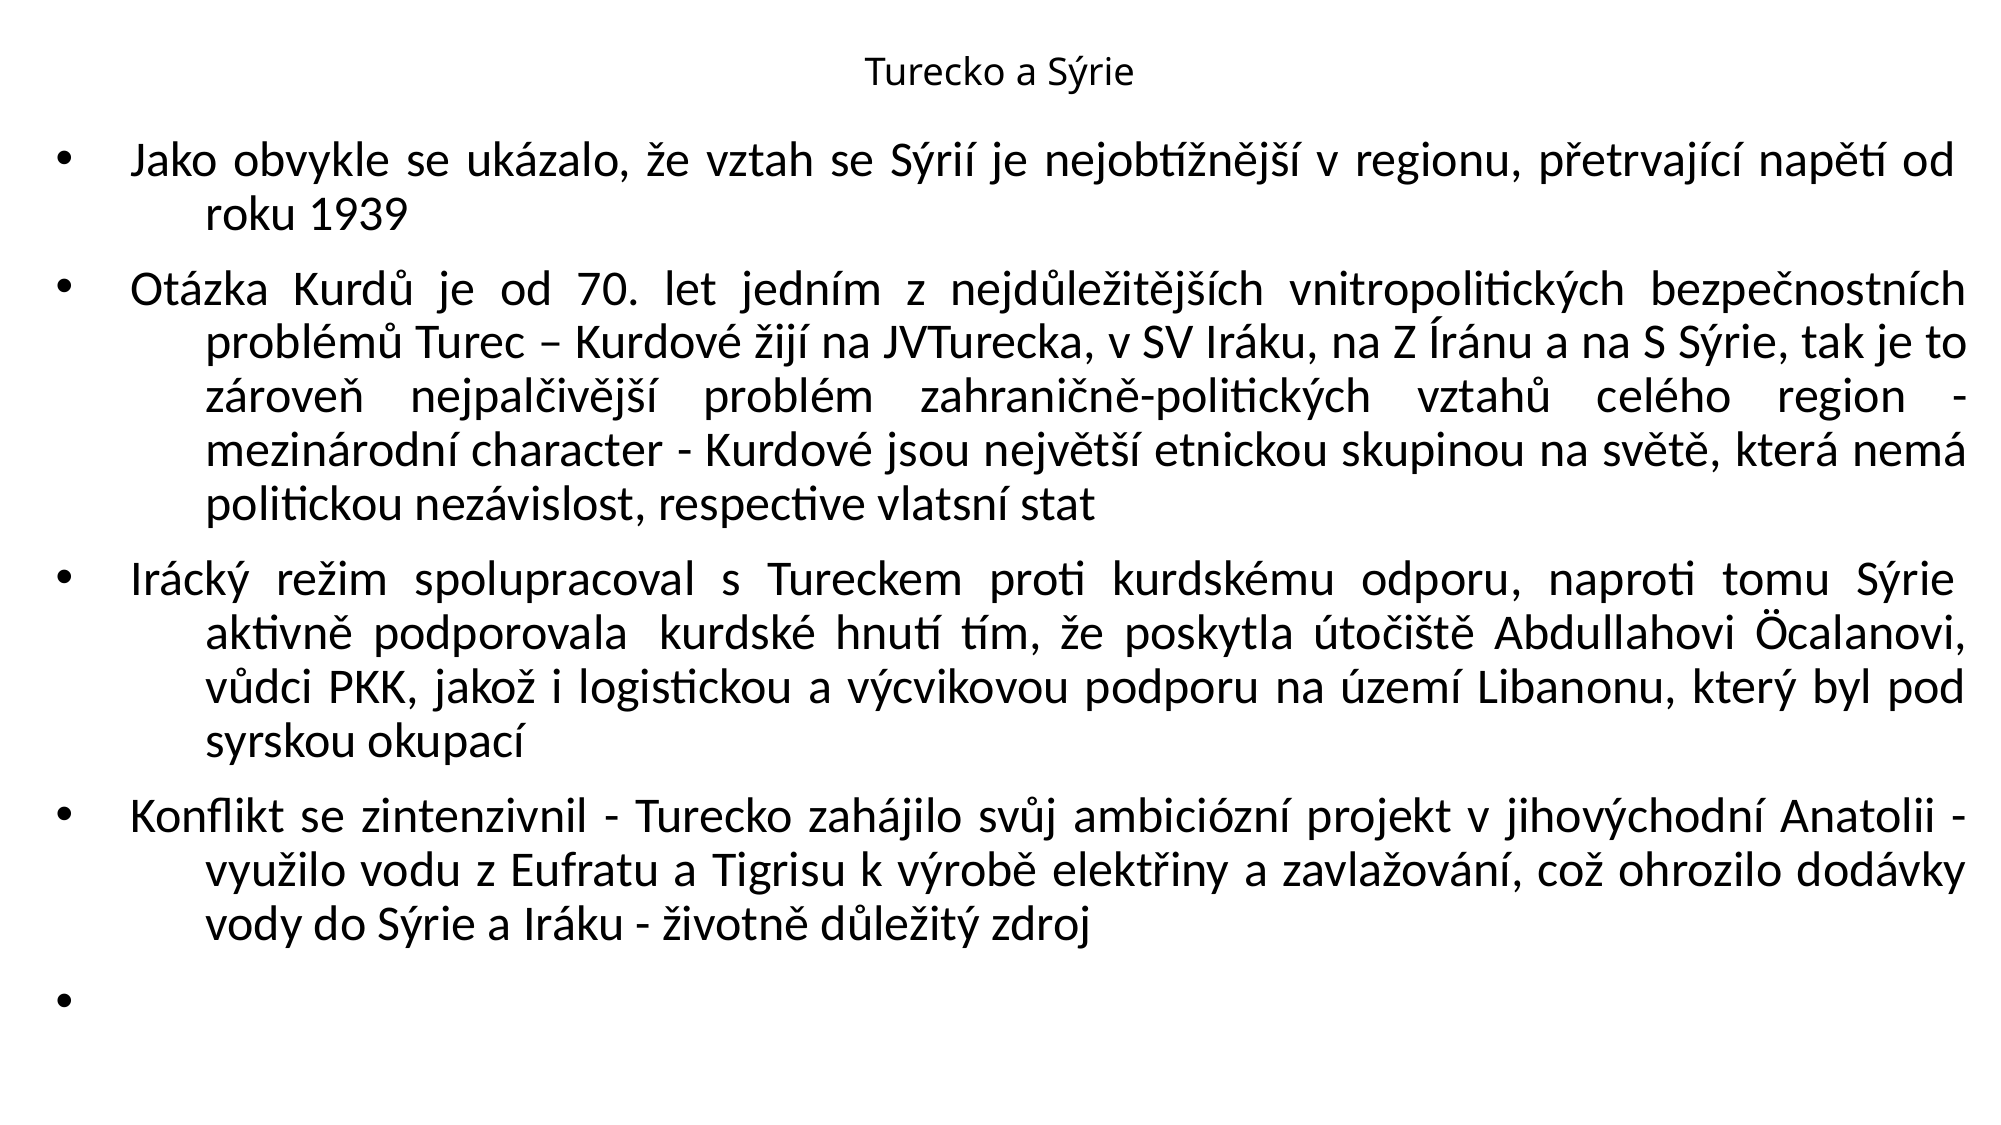

# Turecko a Sýrie
Jako obvykle se ukázalo, že vztah se Sýrií je nejobtížnější v regionu, přetrvající napětí od  roku 1939 ​
Otázka Kurdů je od 70. let jedním z nejdůležitějších vnitropolitických bezpečnostních problémů Turec – Kurdové žijí na JVTurecka, v SV Iráku, na Z Íránu a na S Sýrie, tak je to zároveň nejpalčivější problém zahraničně-politických vztahů celého region - mezinárodní character - Kurdové jsou největší etnickou skupinou na světě, která nemá politickou nezávislost, respective vlatsní stat
Irácký režim spolupracoval s Tureckem proti kurdskému odporu, naproti tomu Sýrie  aktivně podporovala  kurdské hnutí tím, že poskytla útočiště Abdullahovi Öcalanovi, vůdci PKK, jakož i logistickou a výcvikovou podporu na území Libanonu, který byl pod syrskou okupací​
Konflikt se zintenzivnil - Turecko zahájilo svůj ambiciózní projekt v jihovýchodní Anatolii - využilo vodu z Eufratu a Tigrisu k výrobě elektřiny a zavlažování, což ohrozilo dodávky vody do Sýrie a Iráku - životně důležitý zdroj